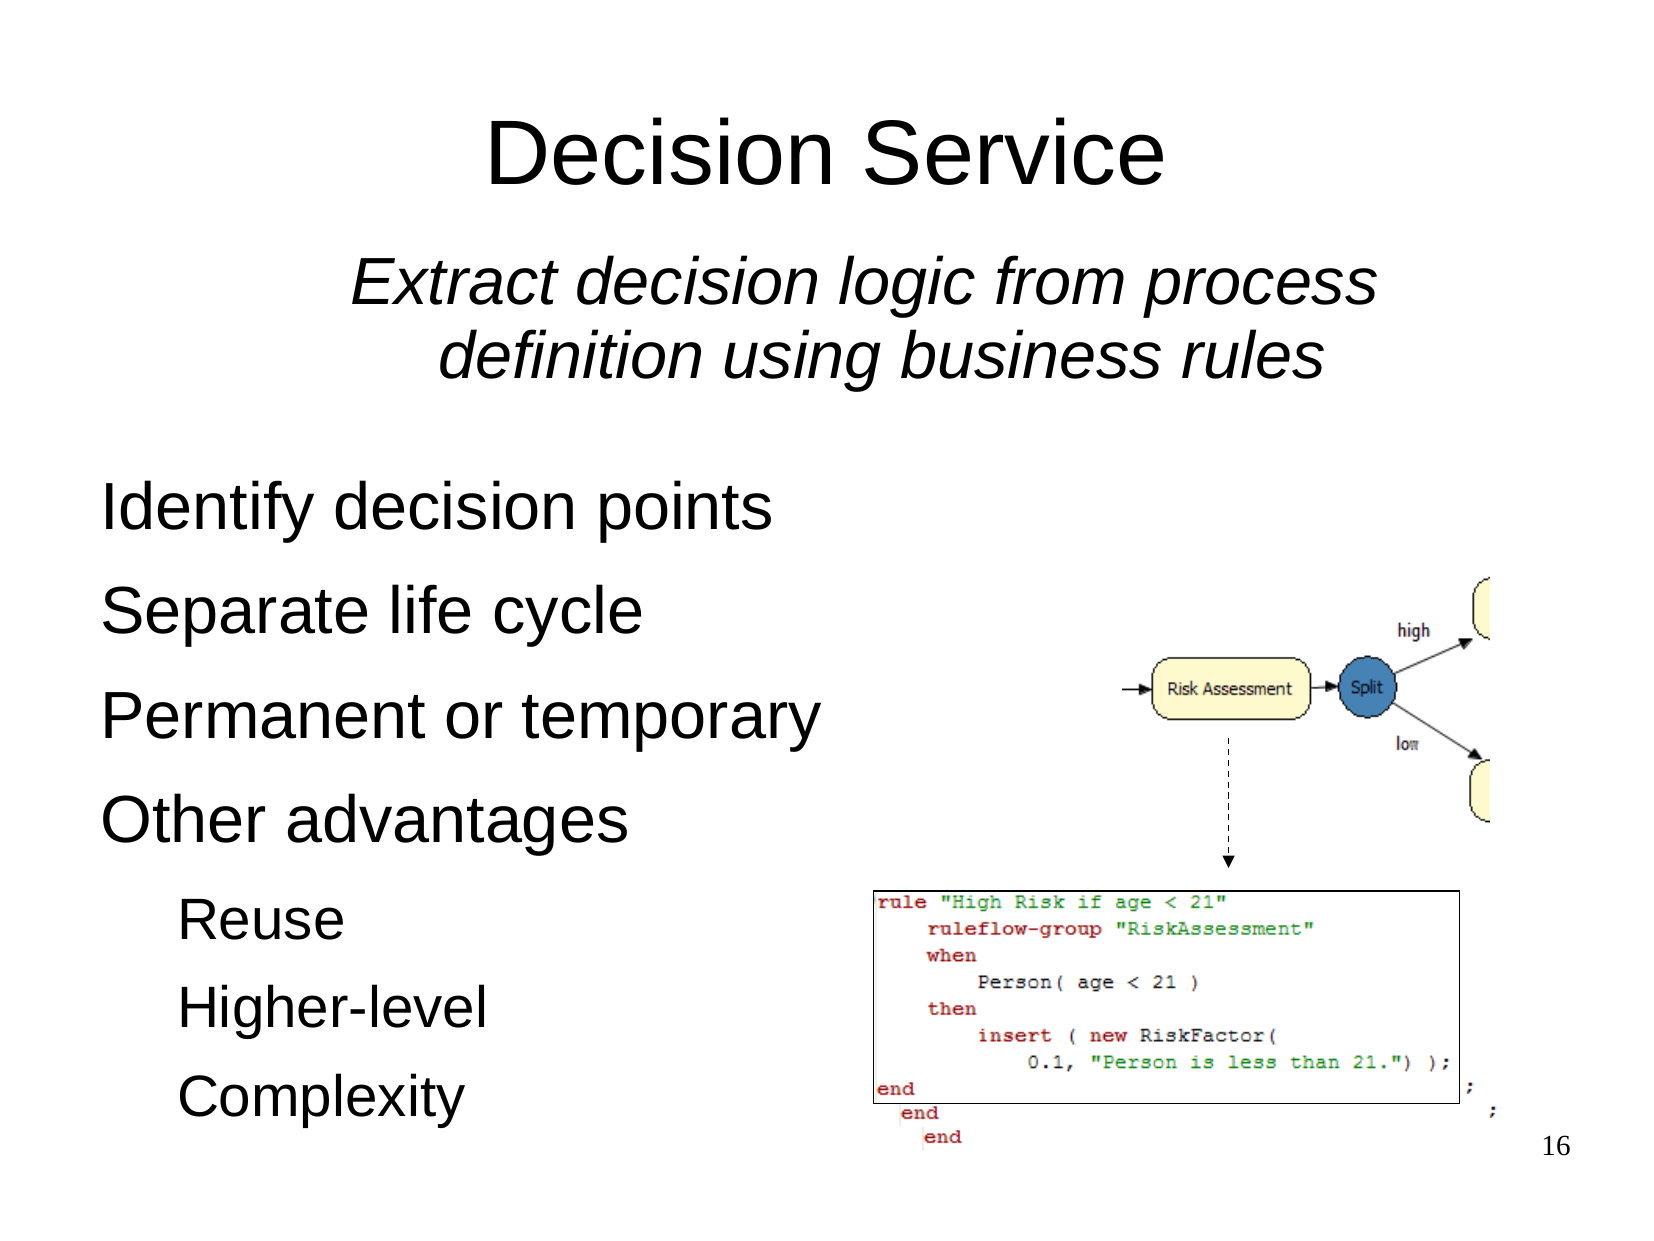

# Decision Service
Extract decision logic from process definition using business rules
Identify decision points
Separate life cycle
Permanent or temporary
Other advantages
Reuse
Higher-level
Complexity
16